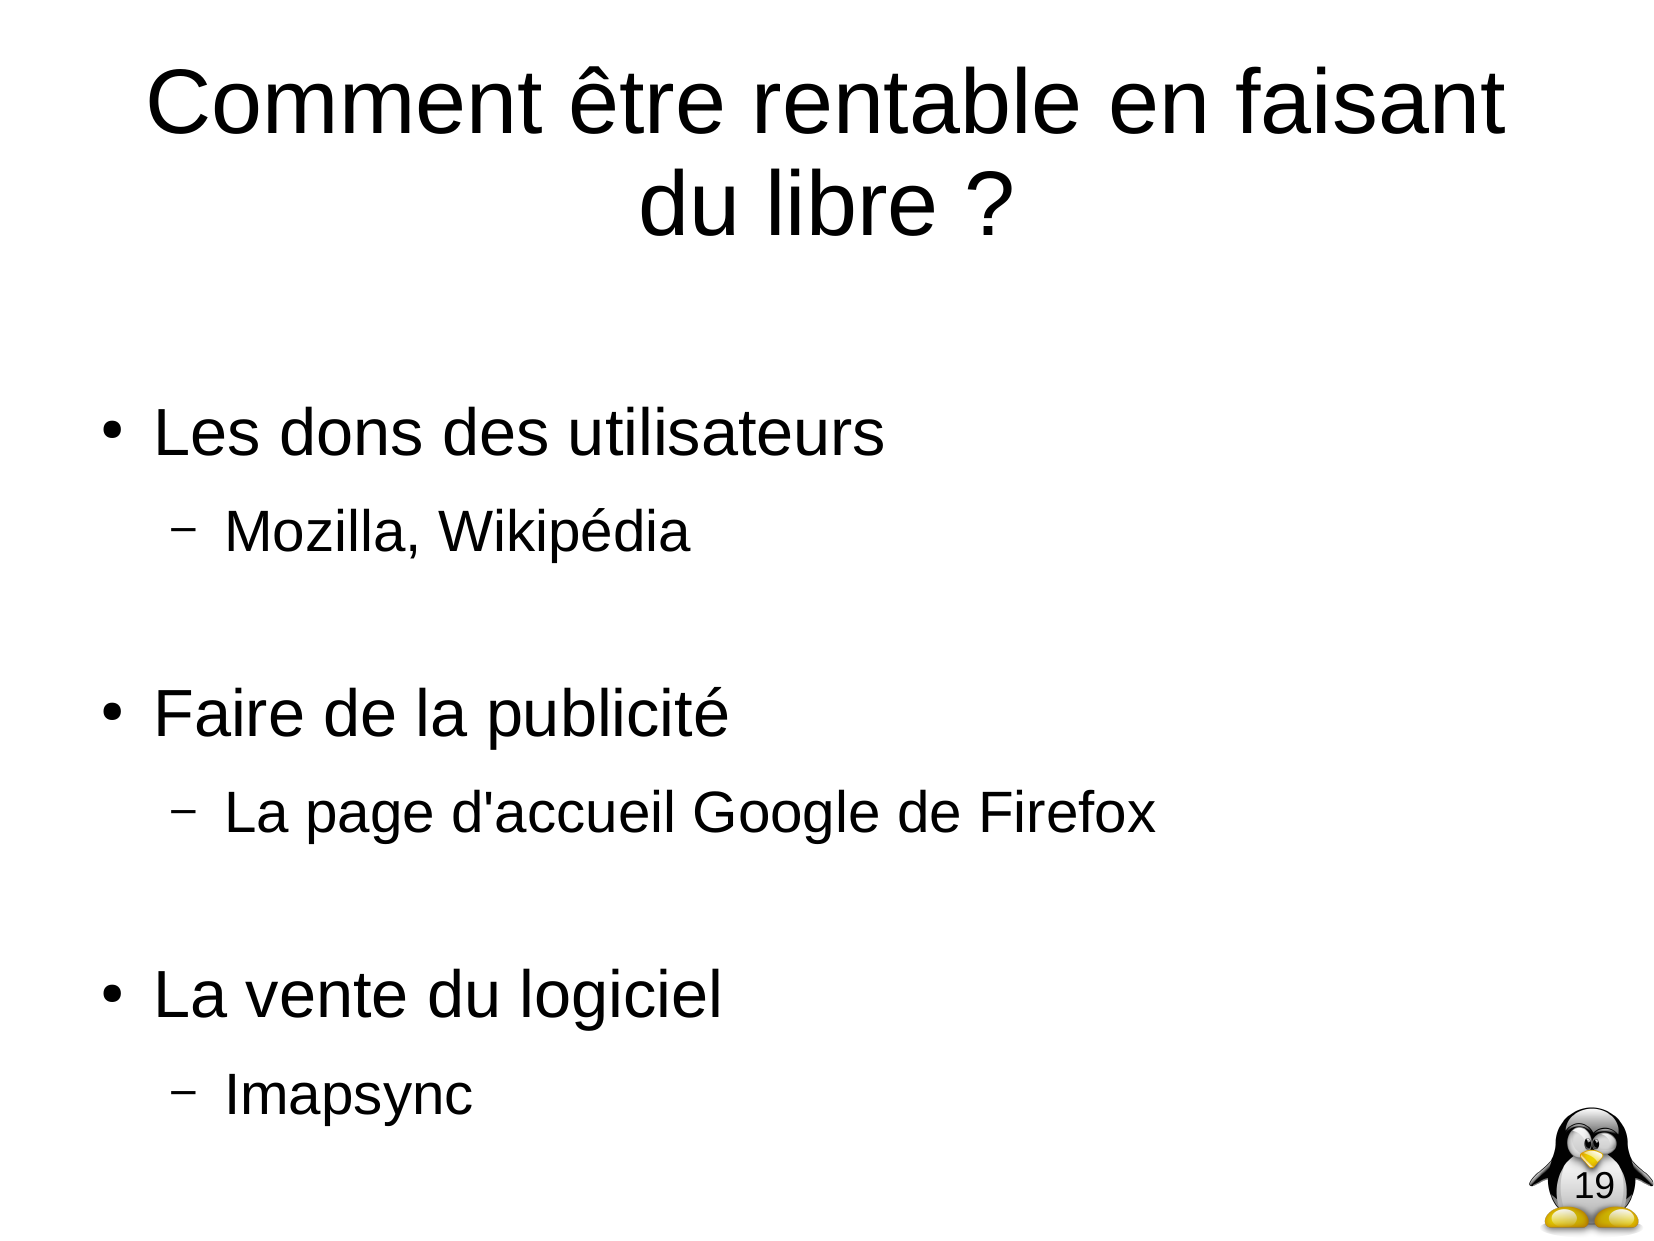

# Comment être rentable en faisant du libre ?
Les dons des utilisateurs
Mozilla, Wikipédia
Faire de la publicité
La page d'accueil Google de Firefox
La vente du logiciel
Imapsync